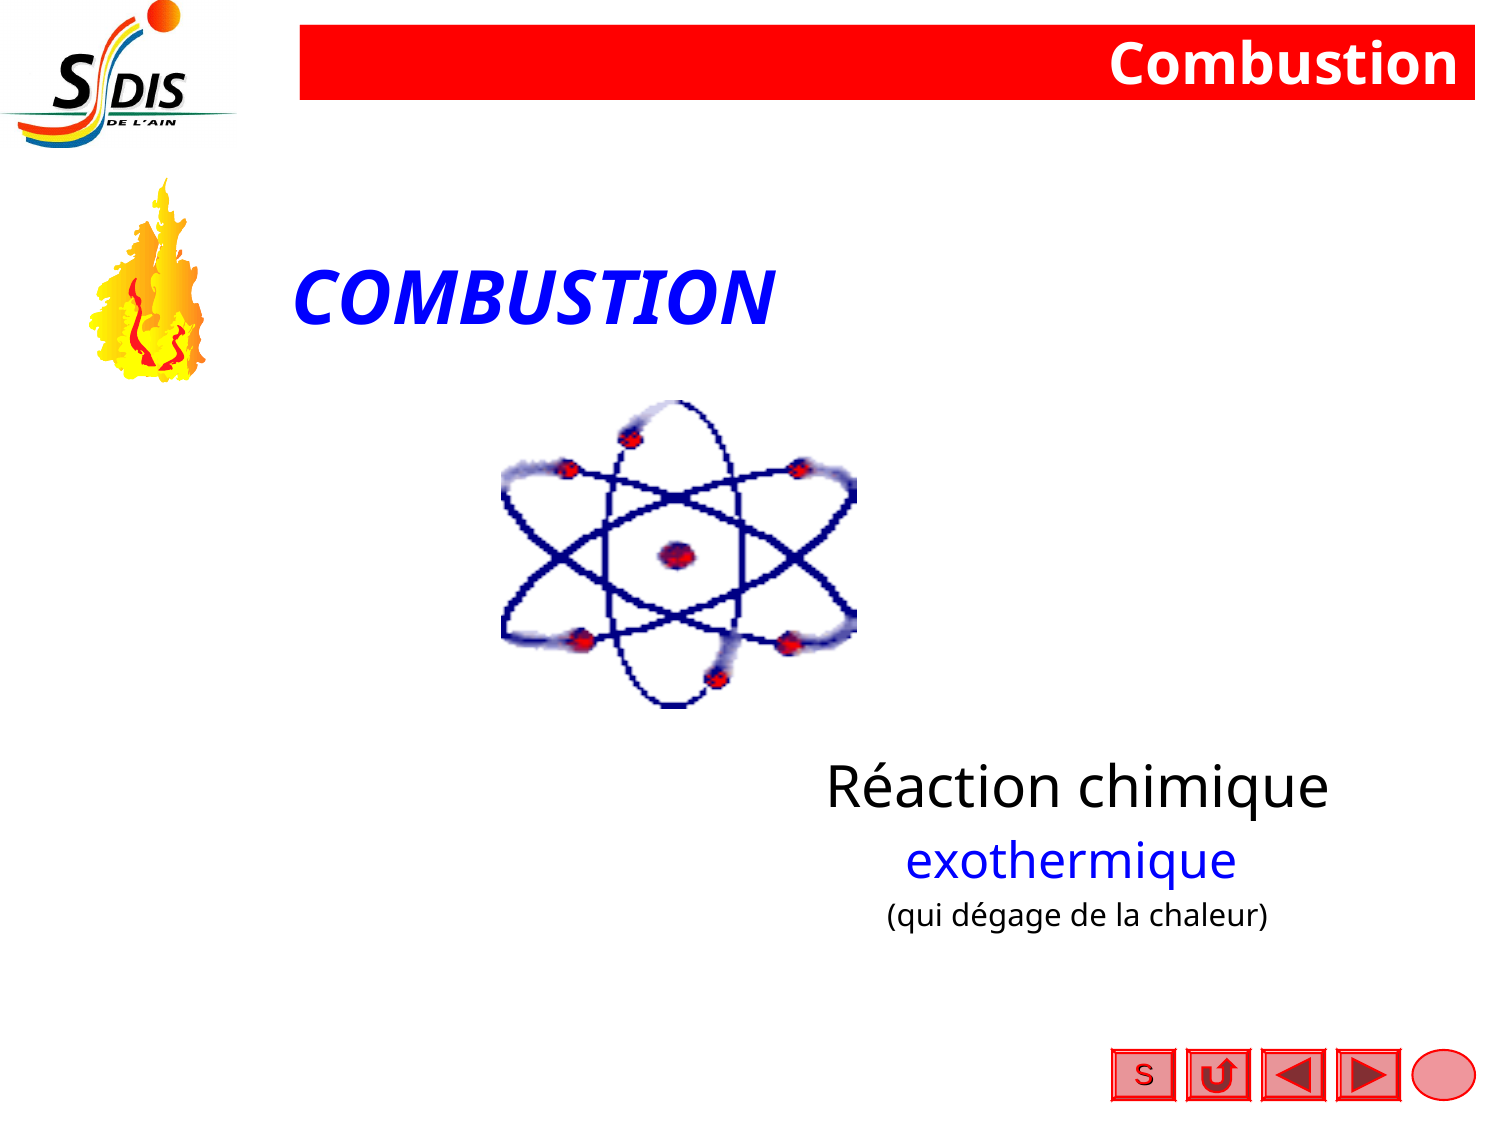

Combustion
COMBUSTION
Réaction chimique exothermique
(qui dégage de la chaleur)